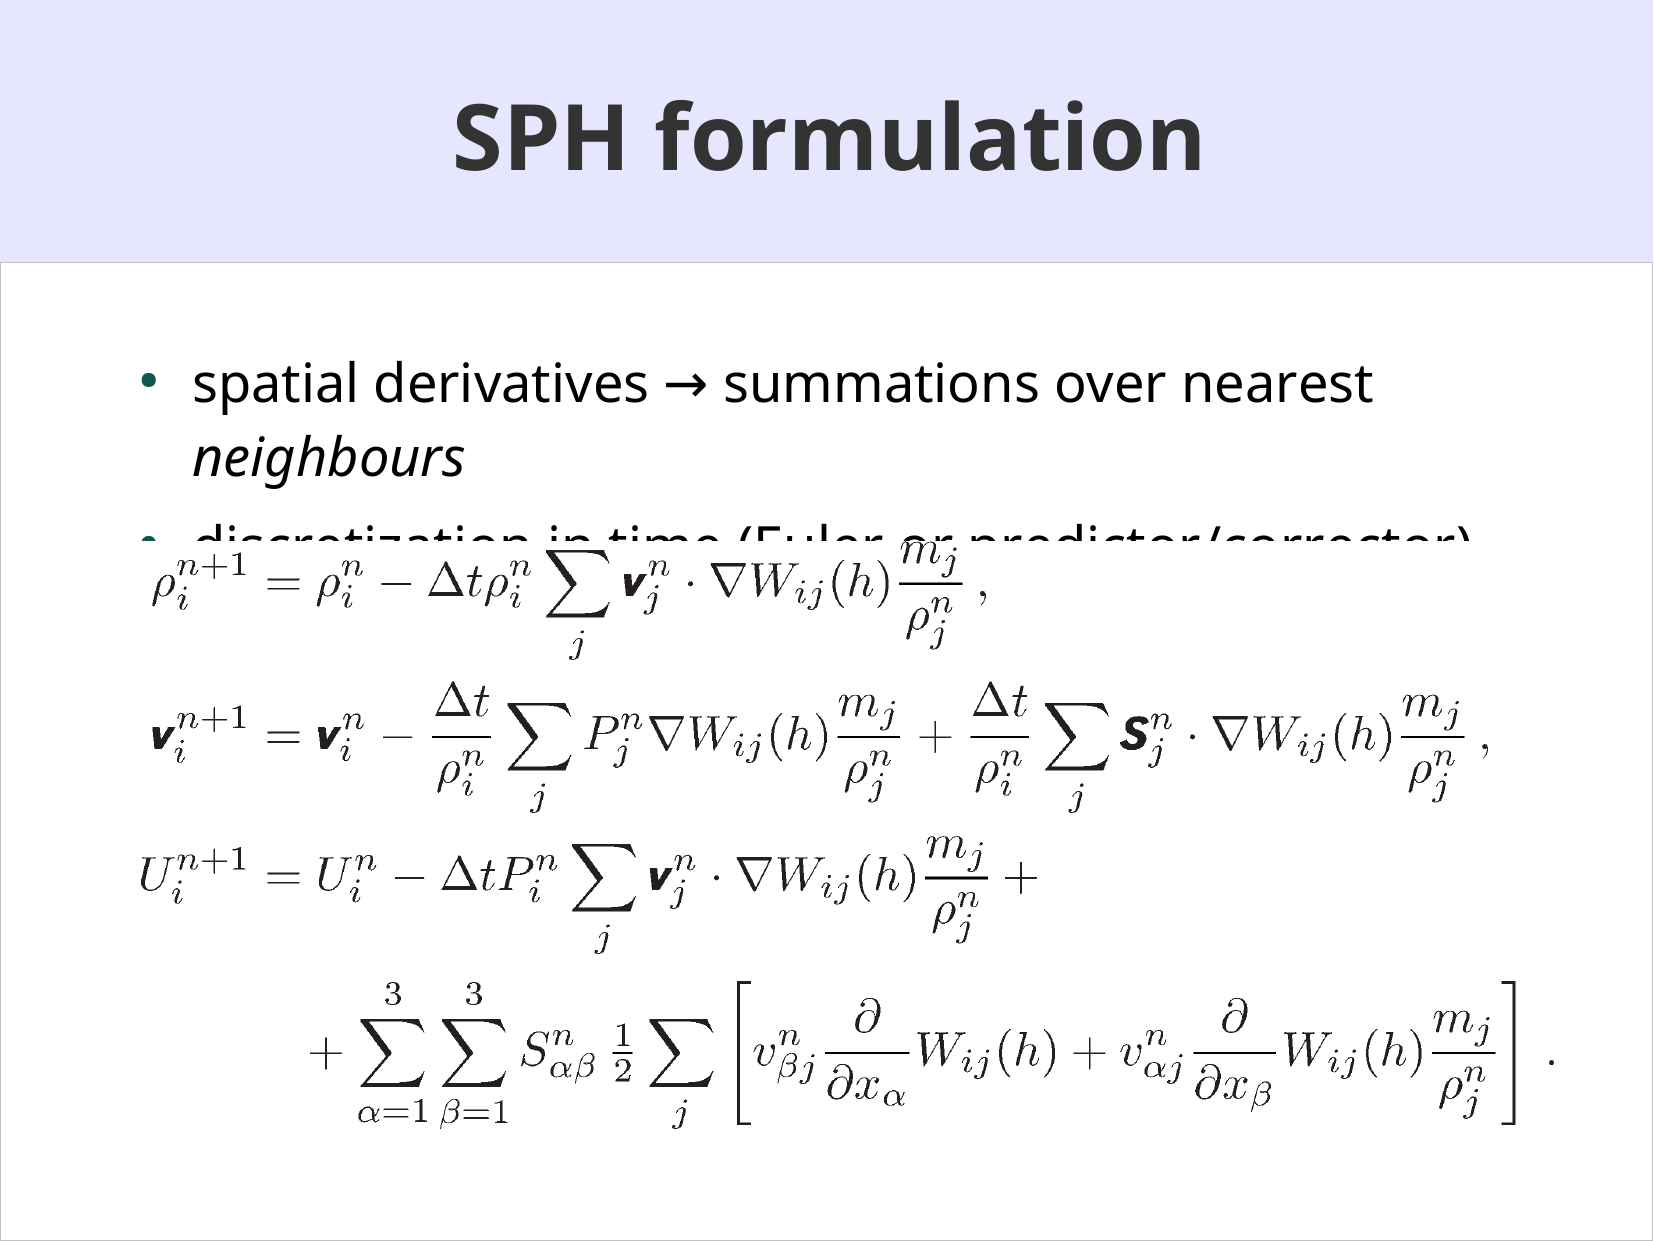

# SPH formulation
spatial derivatives → summations over nearest neighbours
discretization in time (Euler or predictor/corrector)